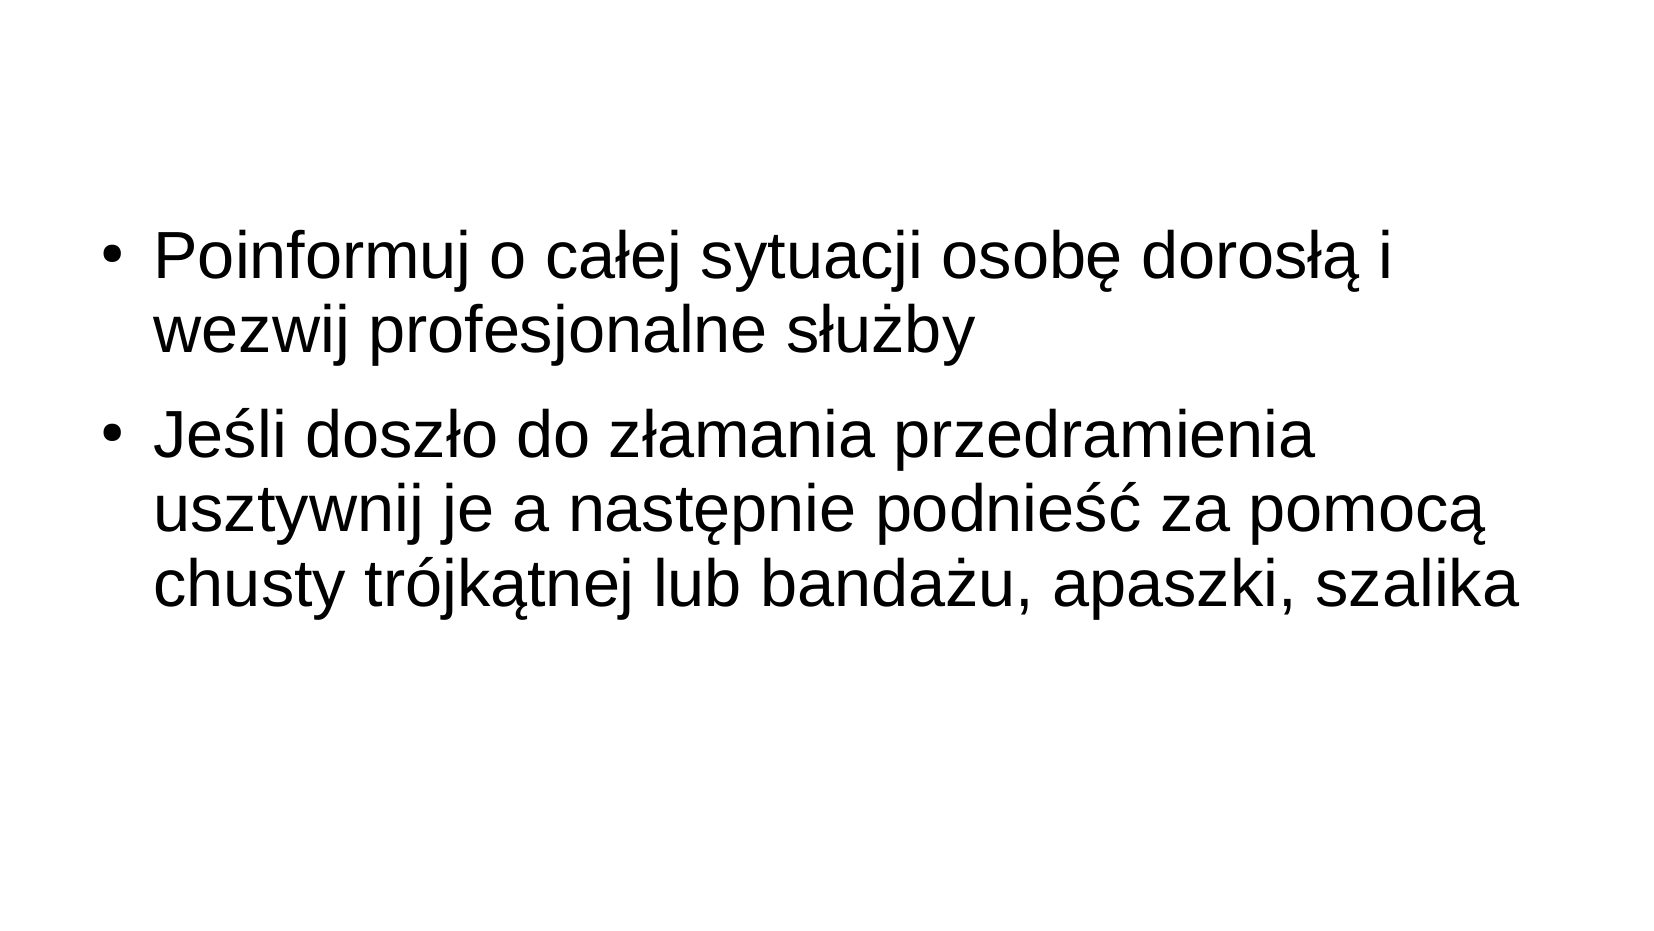

#
Poinformuj o całej sytuacji osobę dorosłą i wezwij profesjonalne służby
Jeśli doszło do złamania przedramienia usztywnij je a następnie podnieść za pomocą chusty trójkątnej lub bandażu, apaszki, szalika